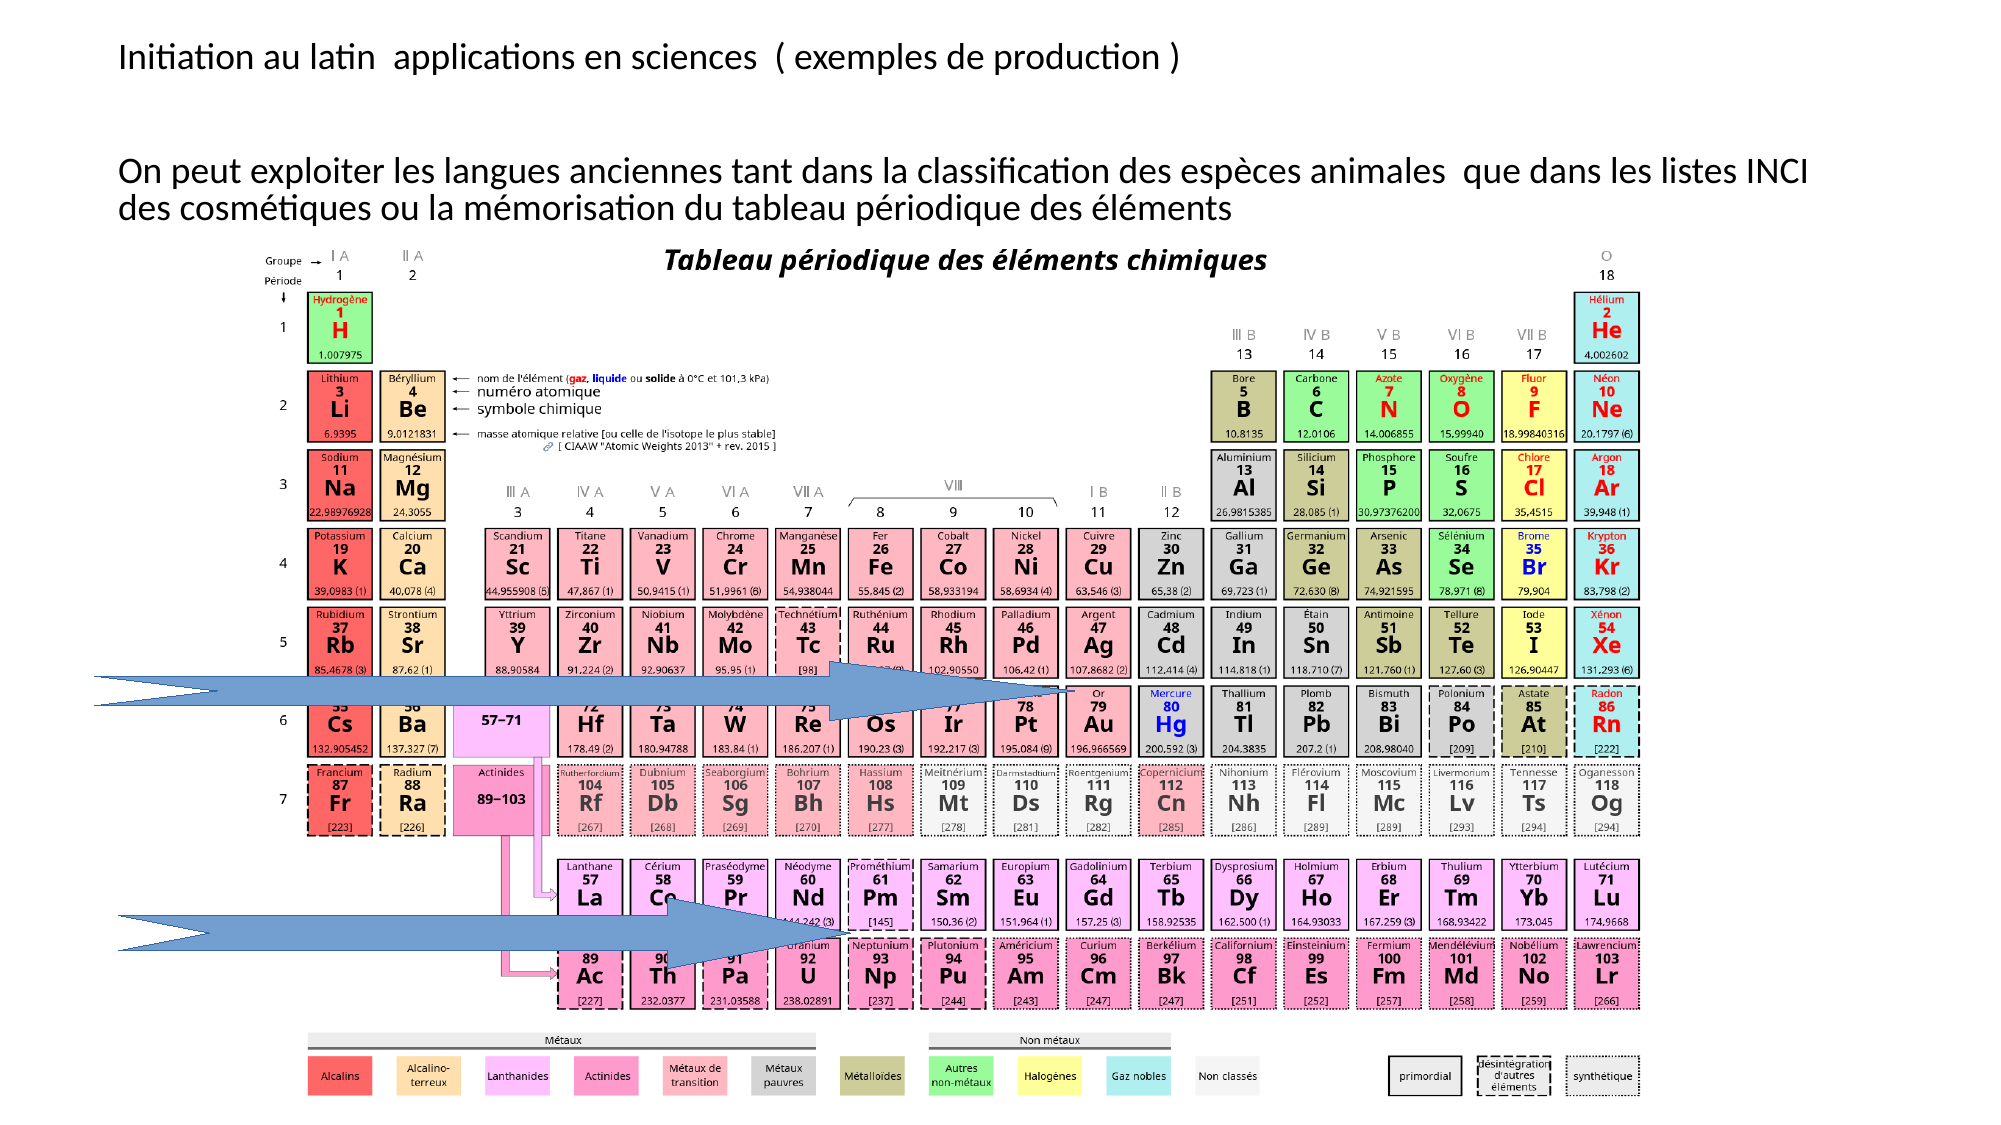

# Initiation au latin applications en sciences ( exemples de production ) On peut exploiter les langues anciennes tant dans la classification des espèces animales que dans les listes INCI des cosmétiques ou la mémorisation du tableau périodique des éléments